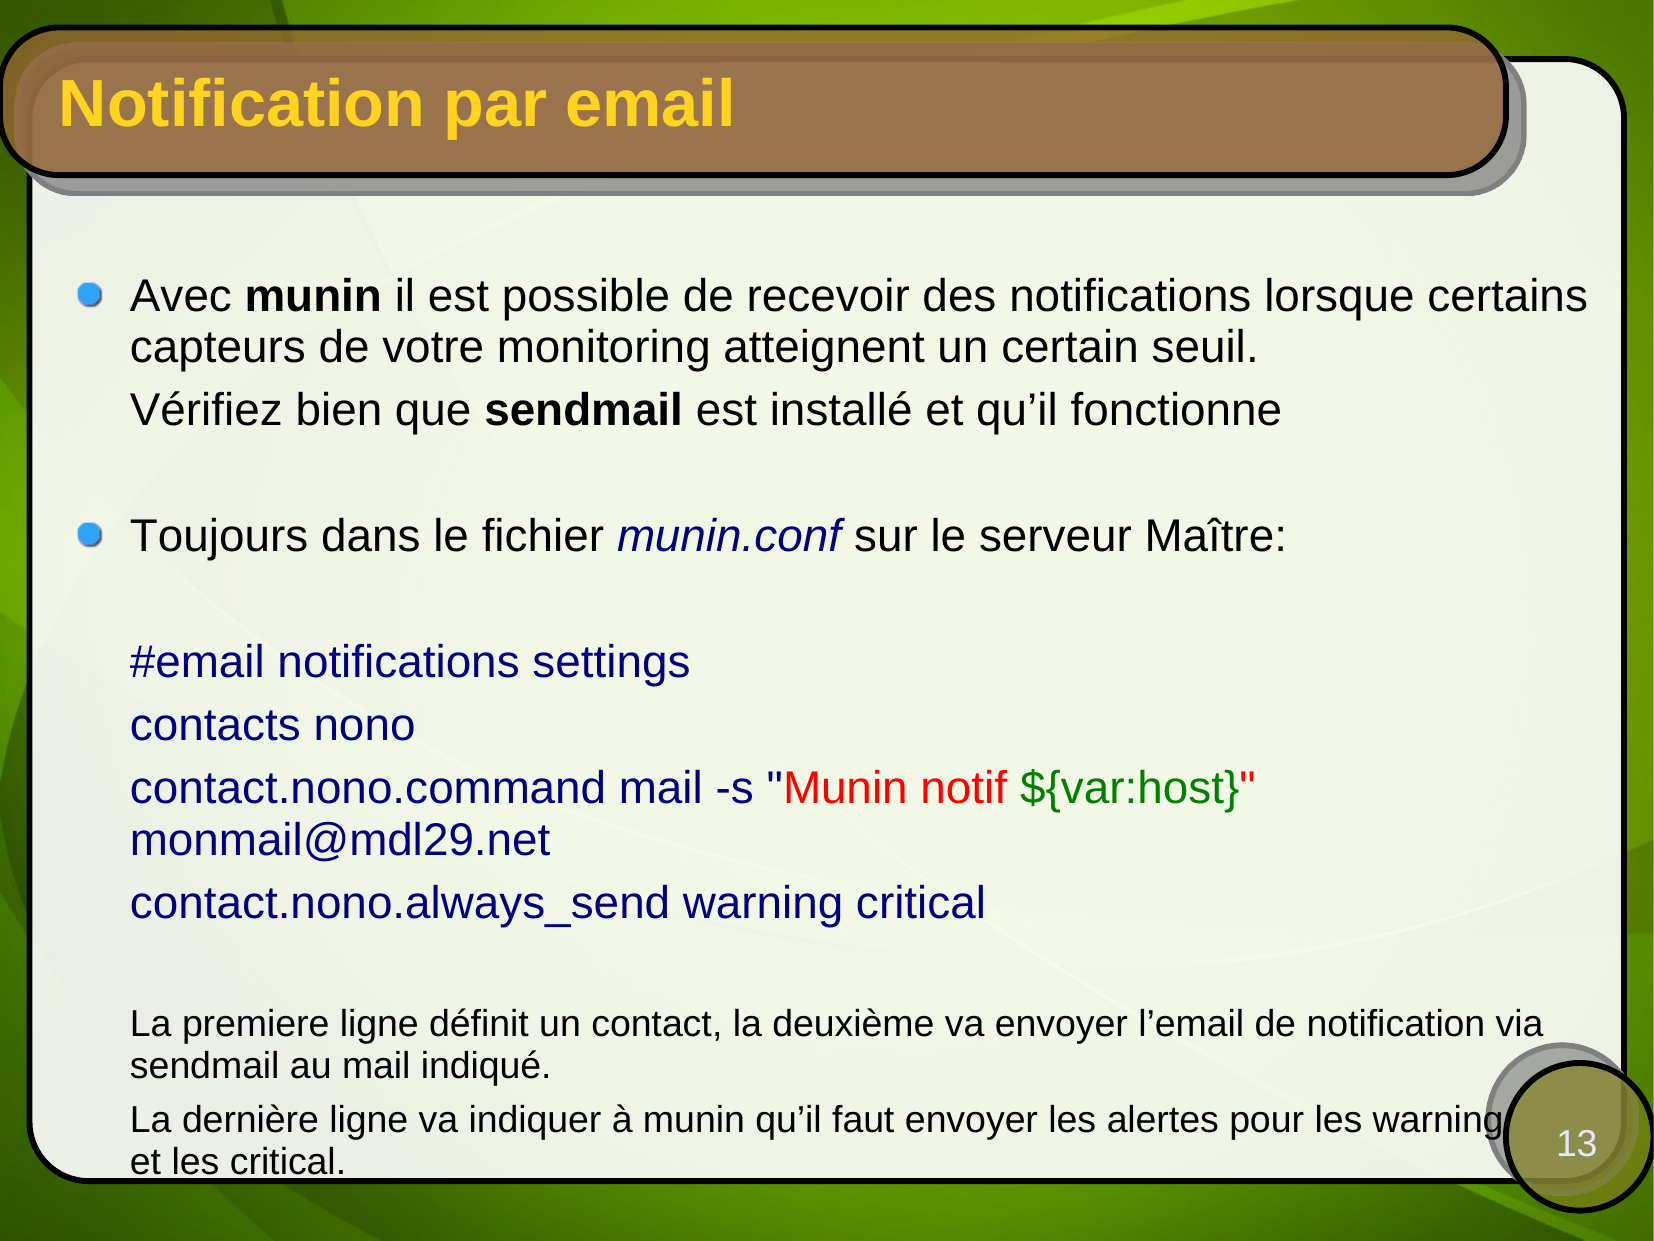

# Notification par email
Avec munin il est possible de recevoir des notifications lorsque certains capteurs de votre monitoring atteignent un certain seuil.
Vérifiez bien que sendmail est installé et qu’il fonctionne
Toujours dans le fichier munin.conf sur le serveur Maître:
#email notifications settings
contacts nono
contact.nono.command mail -s "Munin notif ${var:host}" monmail@mdl29.net
contact.nono.always_send warning critical
La premiere ligne définit un contact, la deuxième va envoyer l’email de notification via sendmail au mail indiqué.
La dernière ligne va indiquer à munin qu’il faut envoyer les alertes pour les warning et les critical.
13